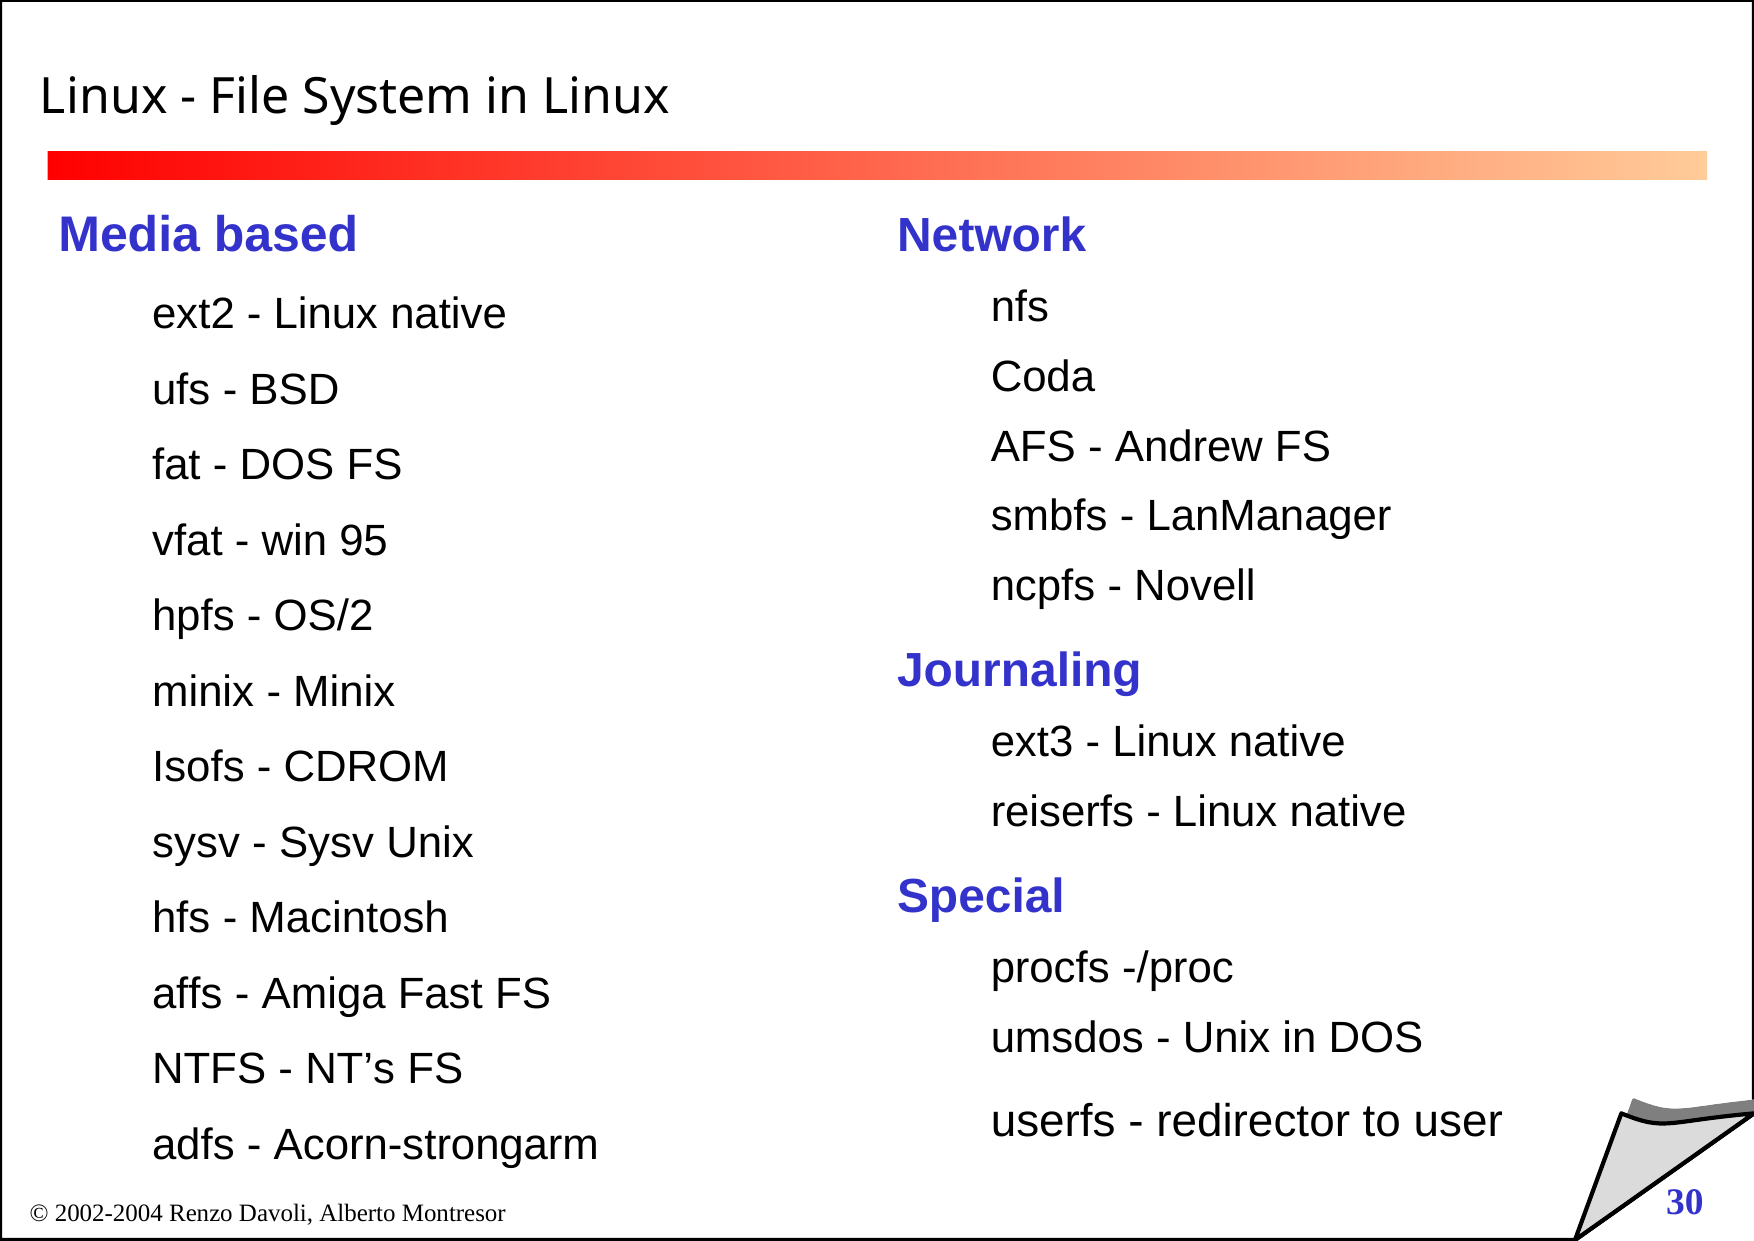

# Linux - File System in Linux
Media based
ext2 - Linux native
ufs - BSD
fat - DOS FS
vfat - win 95
hpfs - OS/2
minix - Minix
Isofs - CDROM
sysv - Sysv Unix
hfs - Macintosh
affs - Amiga Fast FS
NTFS - NT’s FS
adfs - Acorn-strongarm
Network
nfs
Coda
AFS - Andrew FS
smbfs - LanManager
ncpfs - Novell
Journaling
ext3 - Linux native
reiserfs - Linux native
Special
procfs -/proc
umsdos - Unix in DOS
userfs - redirector to user